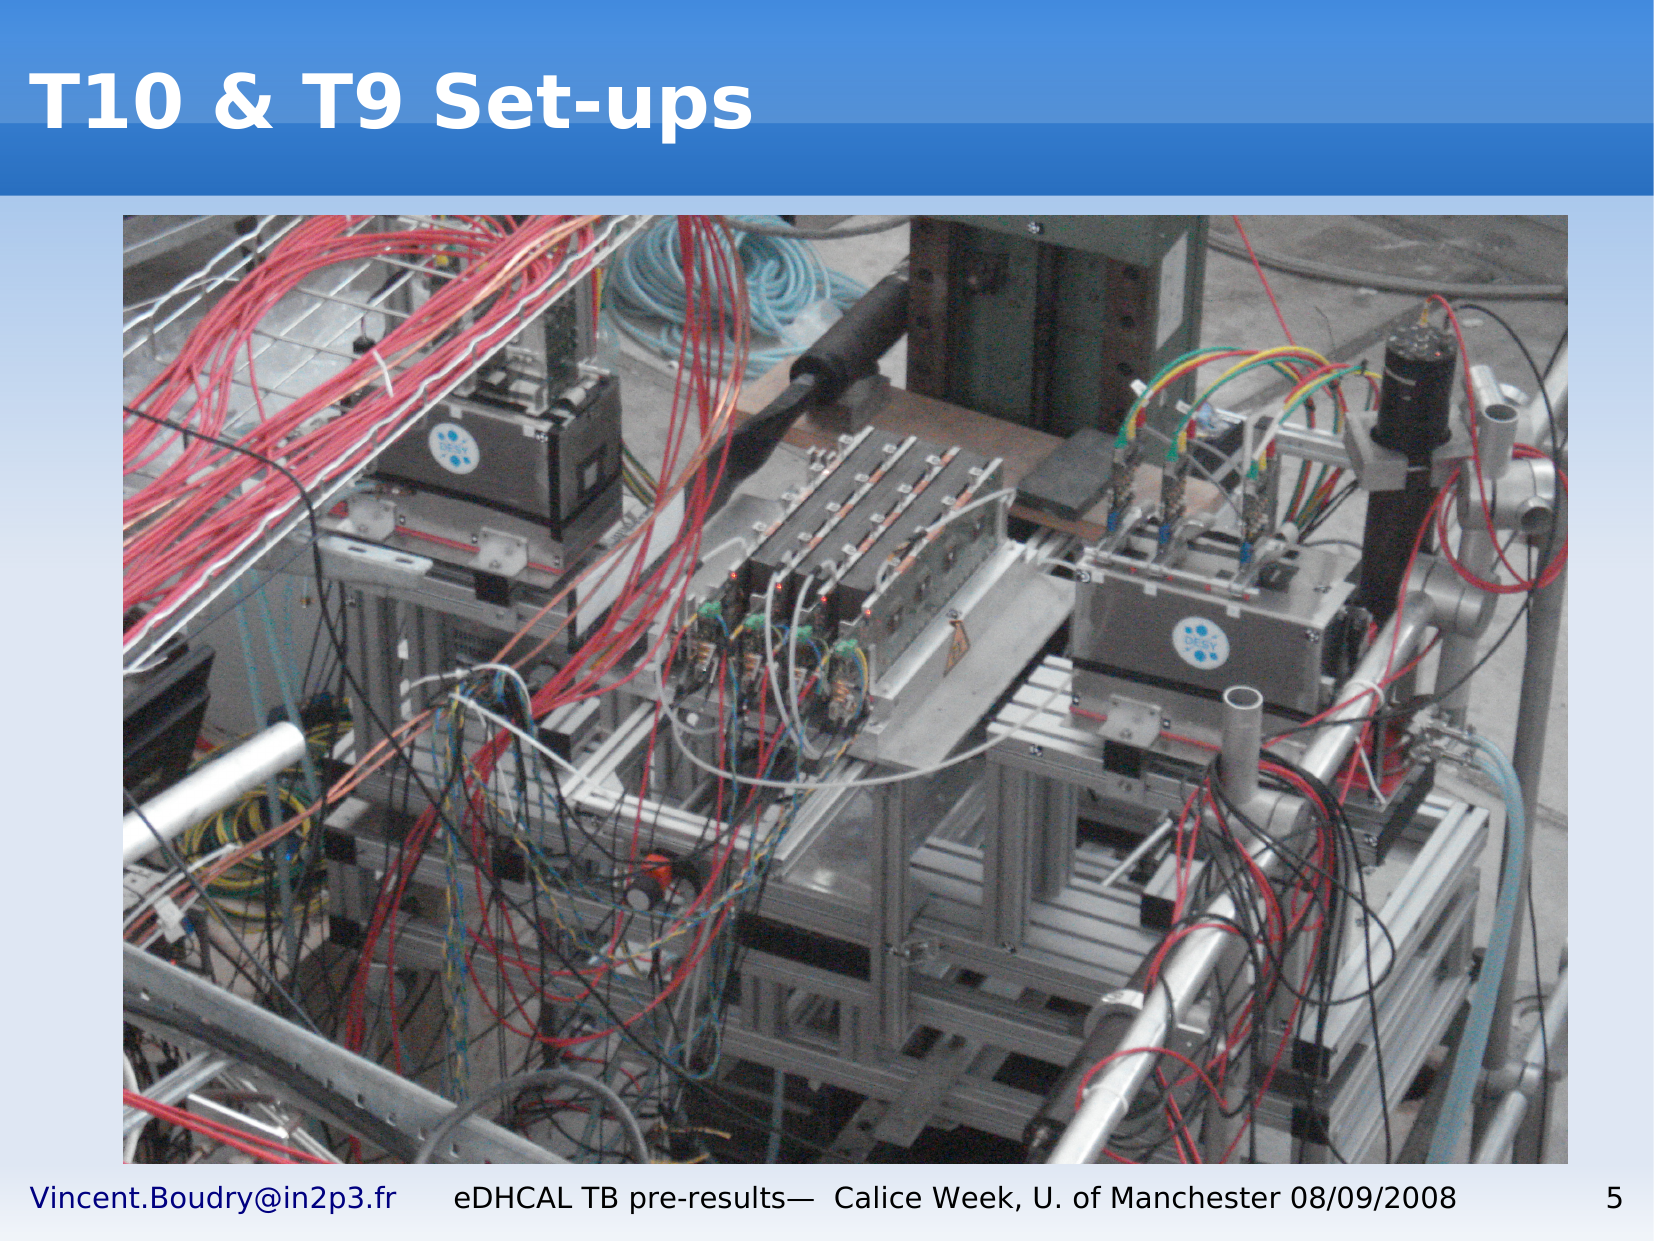

# T10 & T9 Set-ups
eDHCAL TB pre-results— Calice Week, U. of Manchester 08/09/2008
5